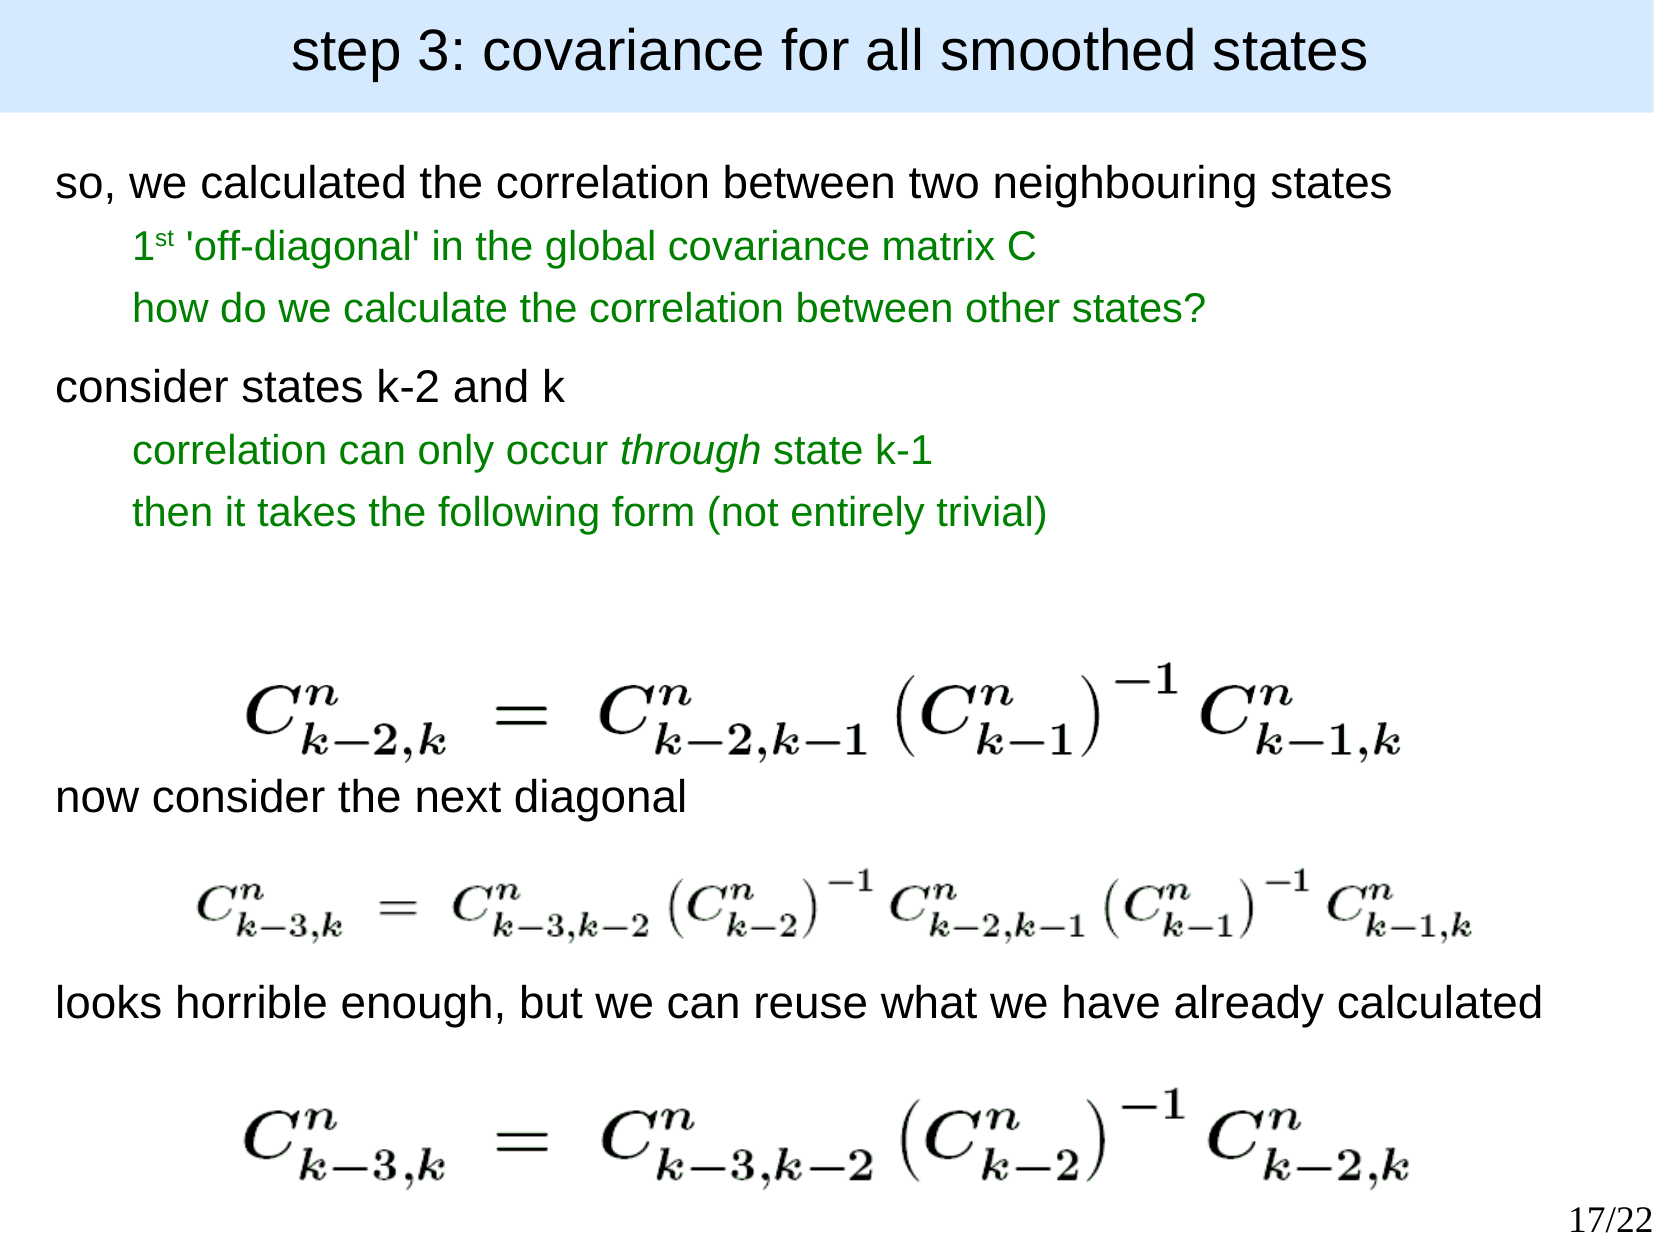

# step 3: covariance for all smoothed states
so, we calculated the correlation between two neighbouring states
1st 'off-diagonal' in the global covariance matrix C
how do we calculate the correlation between other states?
consider states k-2 and k
correlation can only occur through state k-1
then it takes the following form (not entirely trivial)
now consider the next diagonal
looks horrible enough, but we can reuse what we have already calculated
17